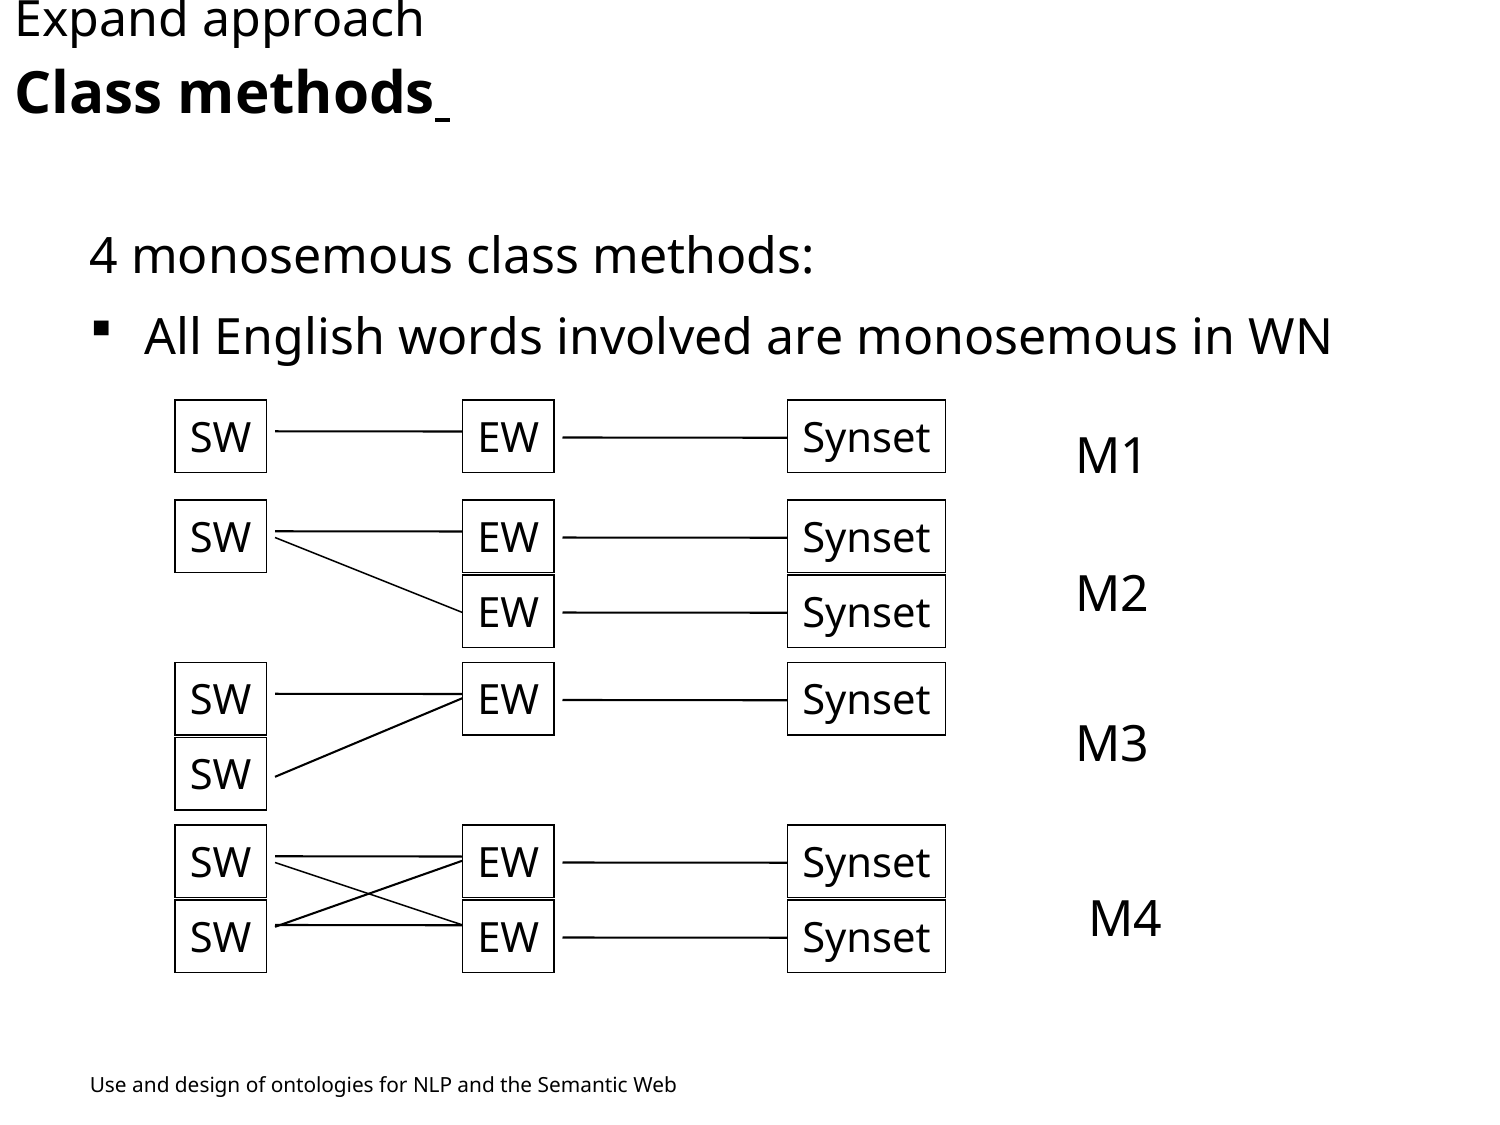

Expand approach
Class methods
# 4 monosemous class methods:
All English words involved are monosemous in WN
SW
EW
Synset
SW
EW
EW
Synset
Synset
SW
EW
Synset
SW
SW
EW
Synset
SW
EW
Synset
M1
M2
M3
M4